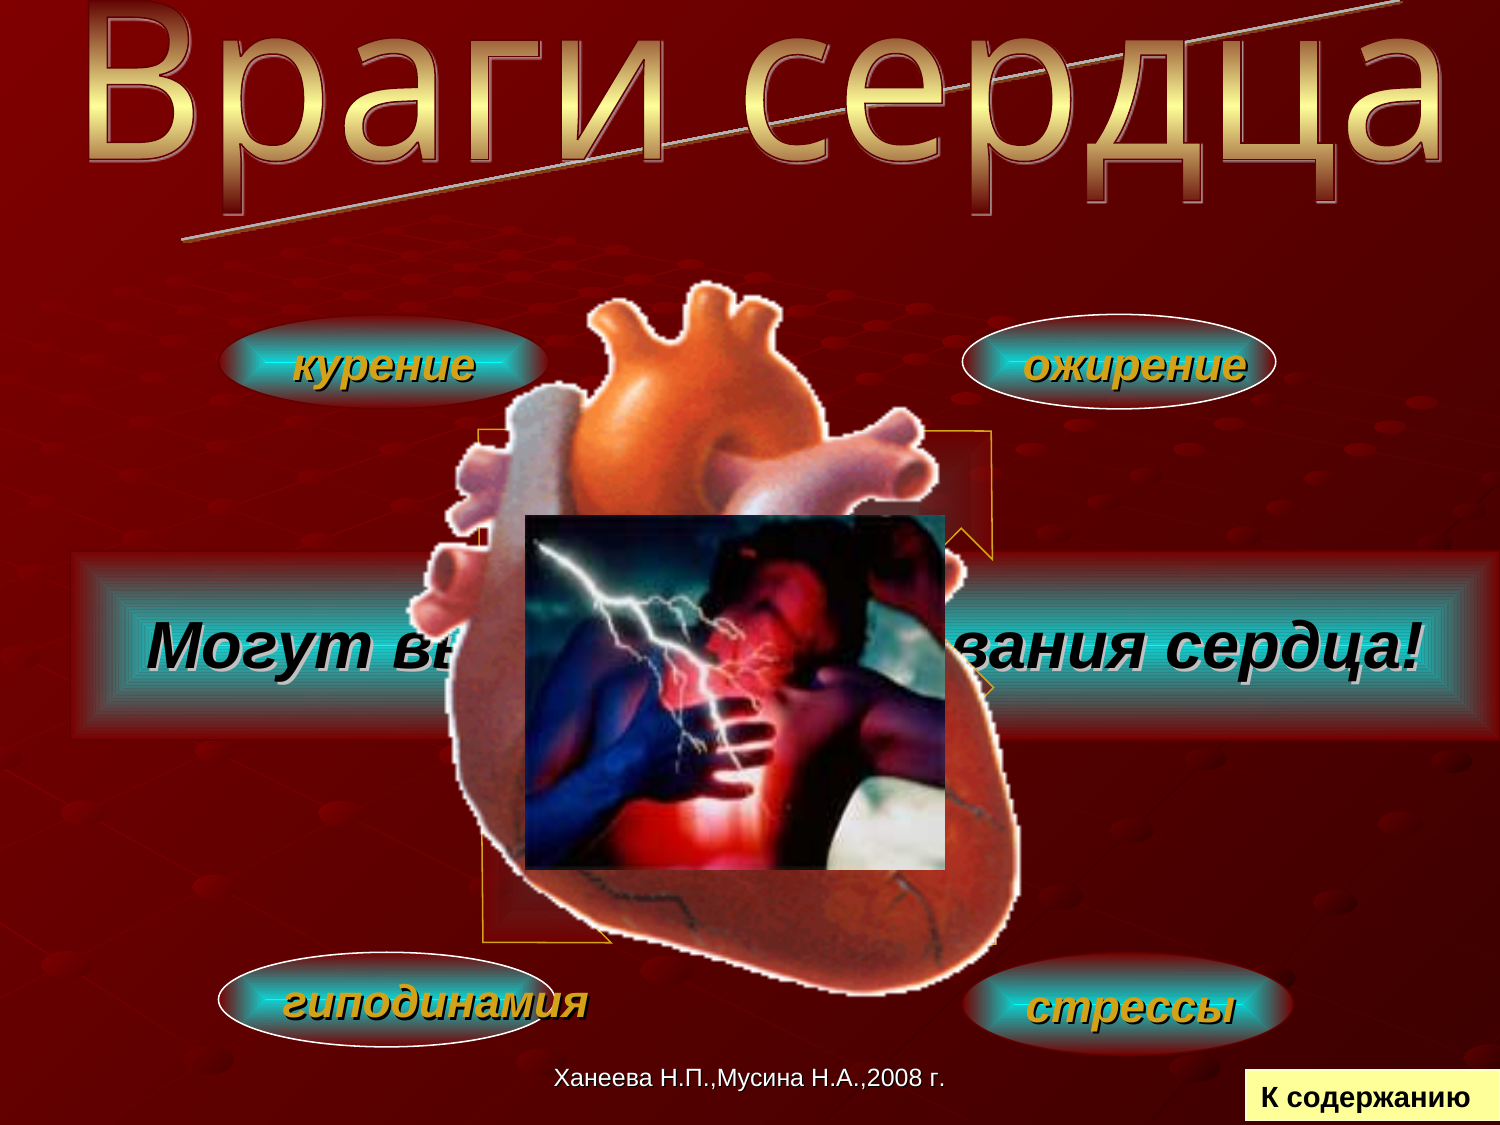

"Враги" сердца
Враги сердца
ожирение
курение
# Могут вызвать заболевания сердца!
гиподинамия
стрессы
Ханеева Н.П.,Мусина Н.А.,2008 г.
К содержанию